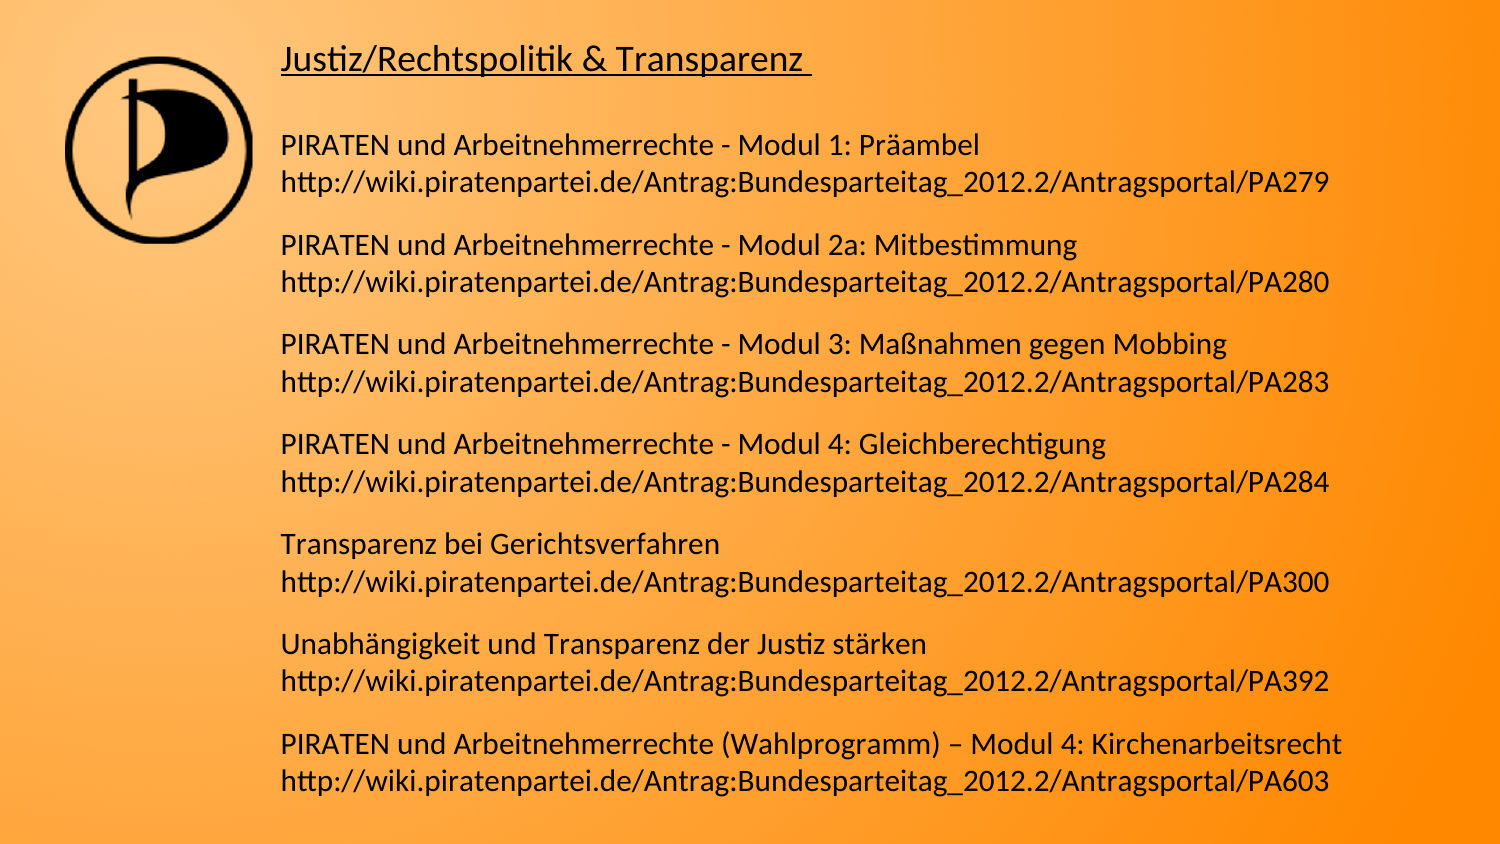

Justiz/Rechtspolitik & Transparenz
PIRATEN und Arbeitnehmerrechte - Modul 1: Präambel
http://wiki.piratenpartei.de/Antrag:Bundesparteitag_2012.2/Antragsportal/PA279
PIRATEN und Arbeitnehmerrechte - Modul 2a: Mitbestimmung
http://wiki.piratenpartei.de/Antrag:Bundesparteitag_2012.2/Antragsportal/PA280
PIRATEN und Arbeitnehmerrechte - Modul 3: Maßnahmen gegen Mobbing
http://wiki.piratenpartei.de/Antrag:Bundesparteitag_2012.2/Antragsportal/PA283
PIRATEN und Arbeitnehmerrechte - Modul 4: Gleichberechtigung
http://wiki.piratenpartei.de/Antrag:Bundesparteitag_2012.2/Antragsportal/PA284
Transparenz bei Gerichtsverfahren
http://wiki.piratenpartei.de/Antrag:Bundesparteitag_2012.2/Antragsportal/PA300
Unabhängigkeit und Transparenz der Justiz stärken
http://wiki.piratenpartei.de/Antrag:Bundesparteitag_2012.2/Antragsportal/PA392
PIRATEN und Arbeitnehmerrechte (Wahlprogramm) – Modul 4: Kirchenarbeitsrecht
http://wiki.piratenpartei.de/Antrag:Bundesparteitag_2012.2/Antragsportal/PA603